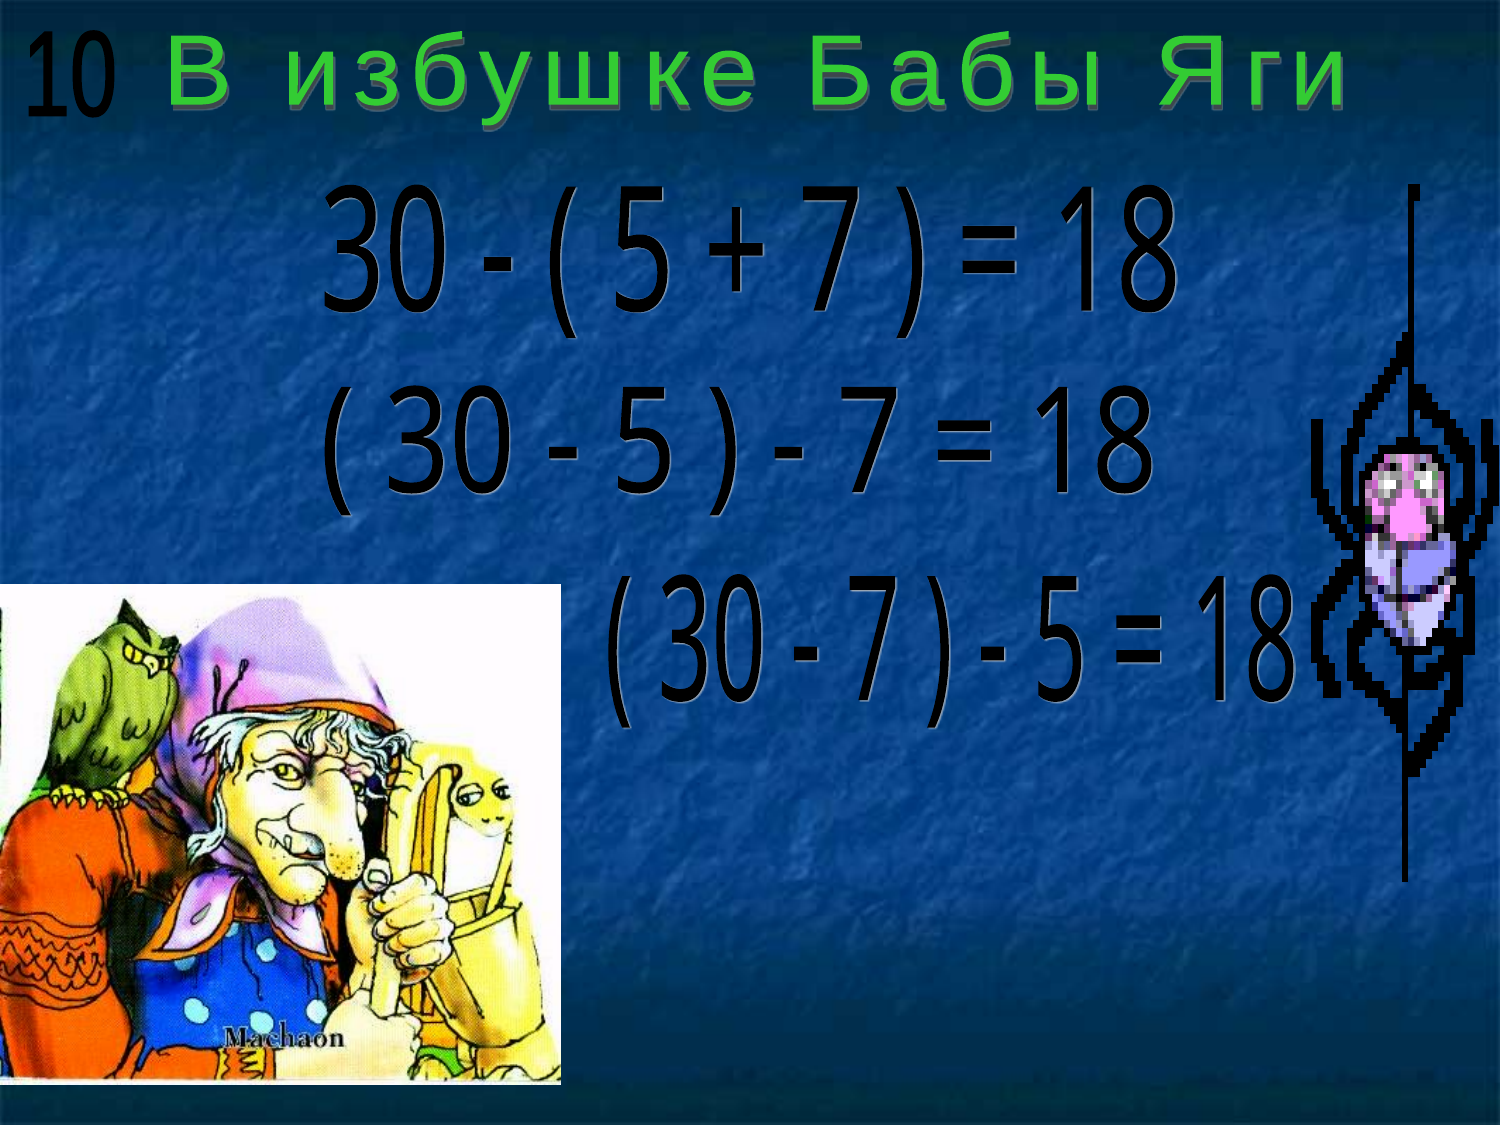

10
В избушке Бабы Яги
30 - ( 5 + 7 ) = 18
( 30 - 5 ) - 7 = 18
( 30 - 7 ) - 5 = 18